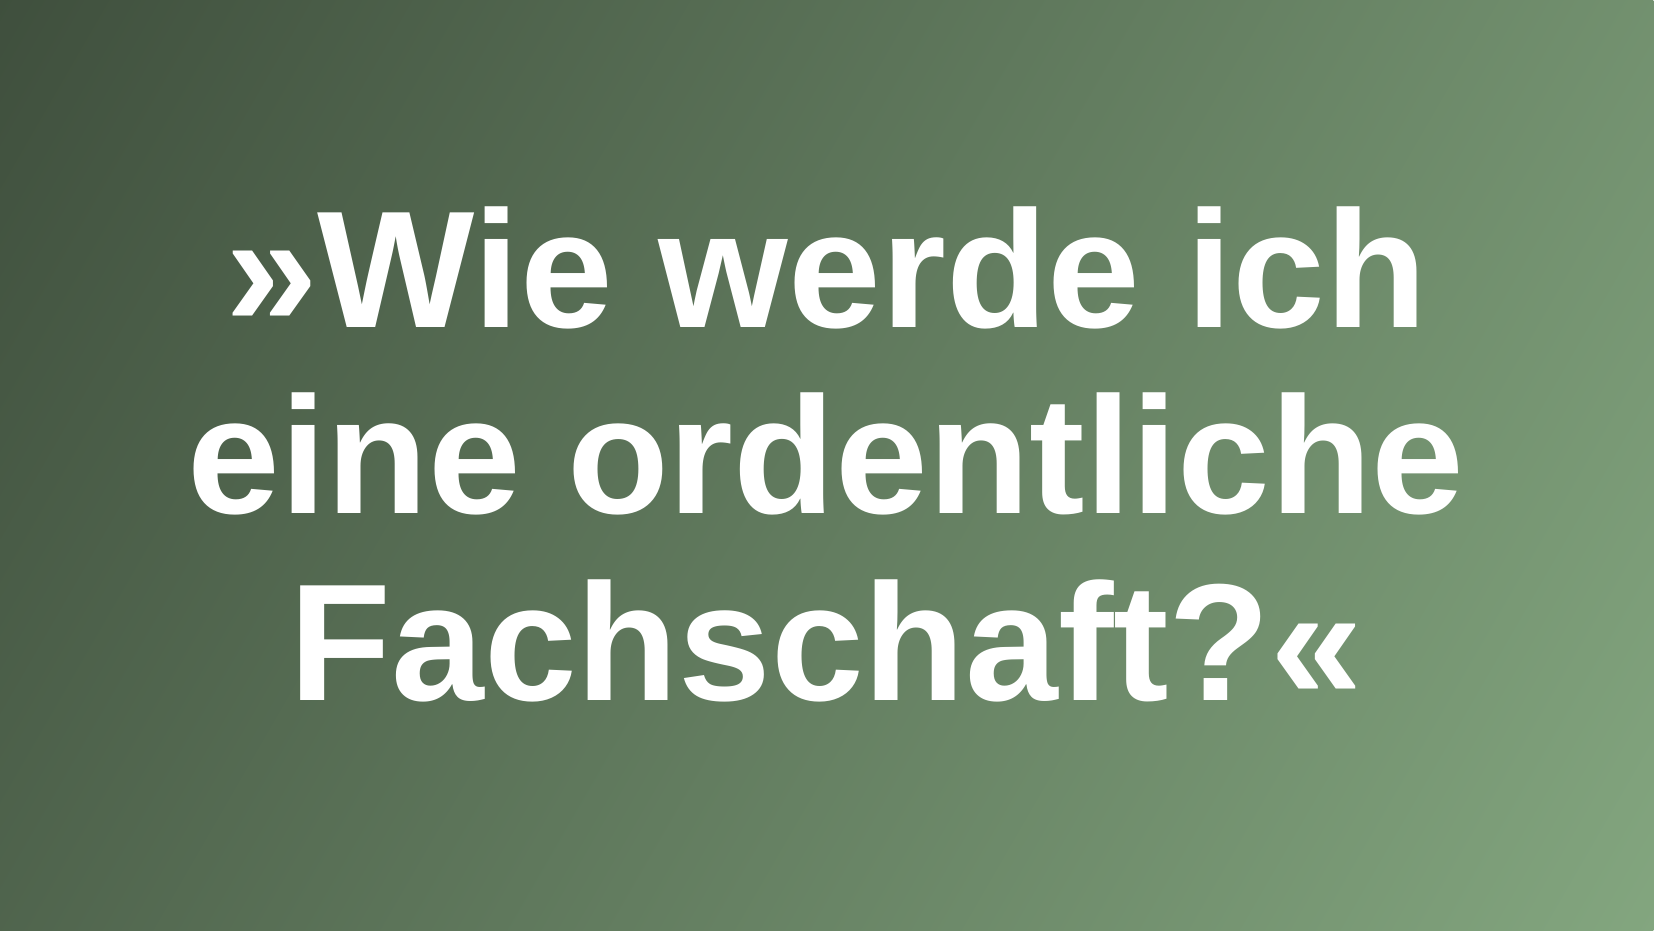

# »Wie werde ich eine ordentliche Fachschaft?«